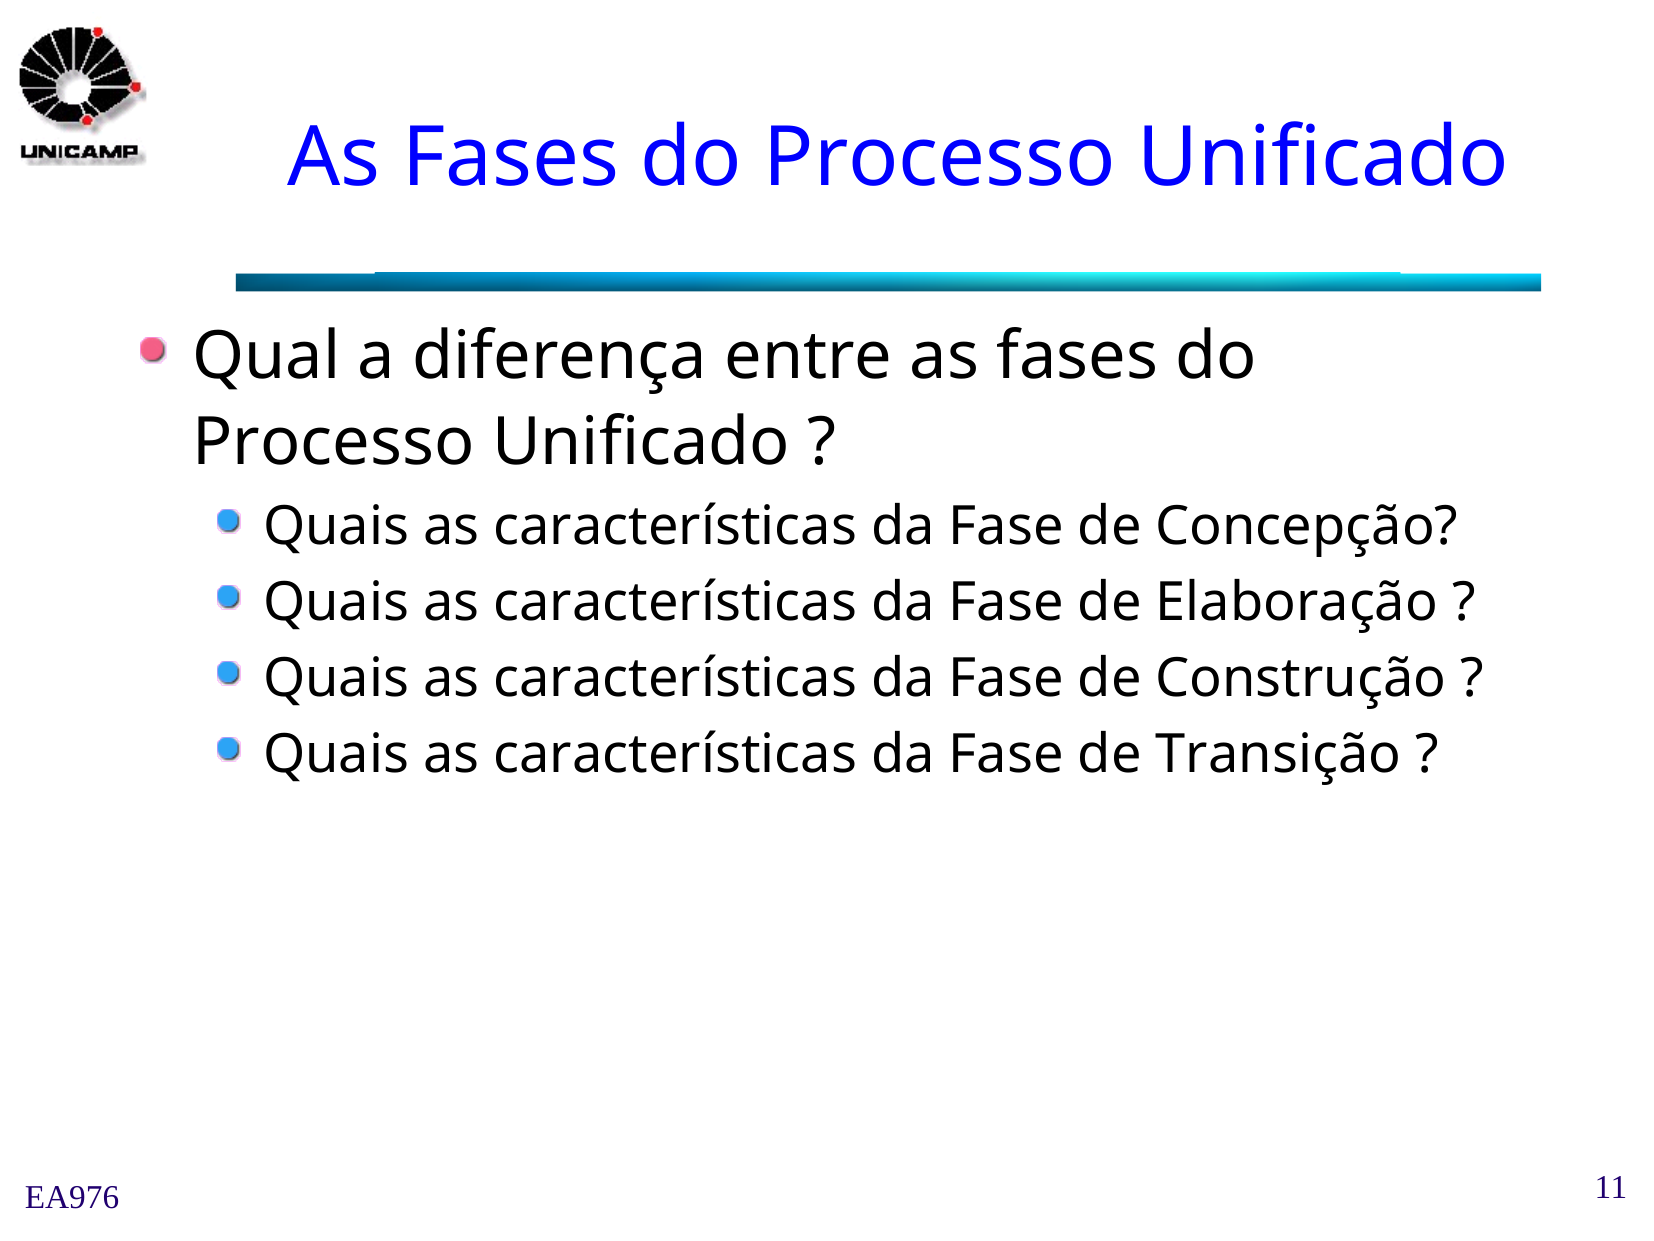

# As Fases do Processo Unificado
Qual a diferença entre as fases do Processo Unificado ?
Quais as características da Fase de Concepção?
Quais as características da Fase de Elaboração ?
Quais as características da Fase de Construção ?
Quais as características da Fase de Transição ?
11